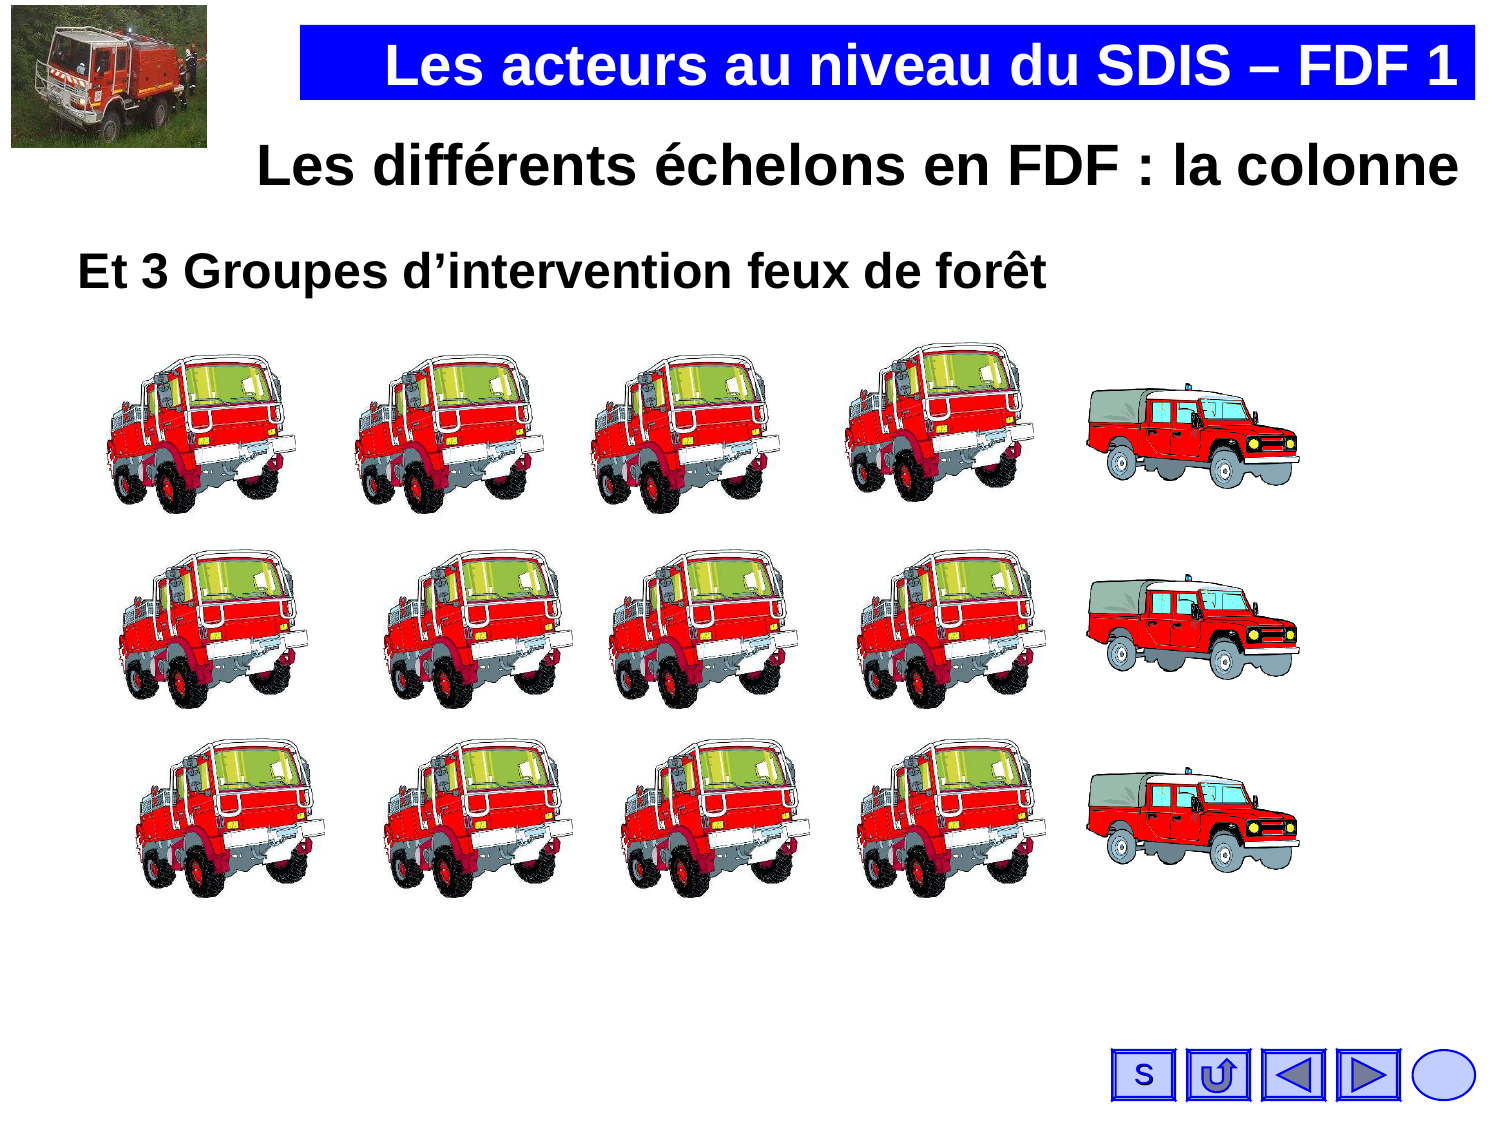

Les acteurs au niveau du SDIS – FDF 1
Les différents échelons en FDF : la colonne
Et 3 Groupes d’intervention feux de forêt